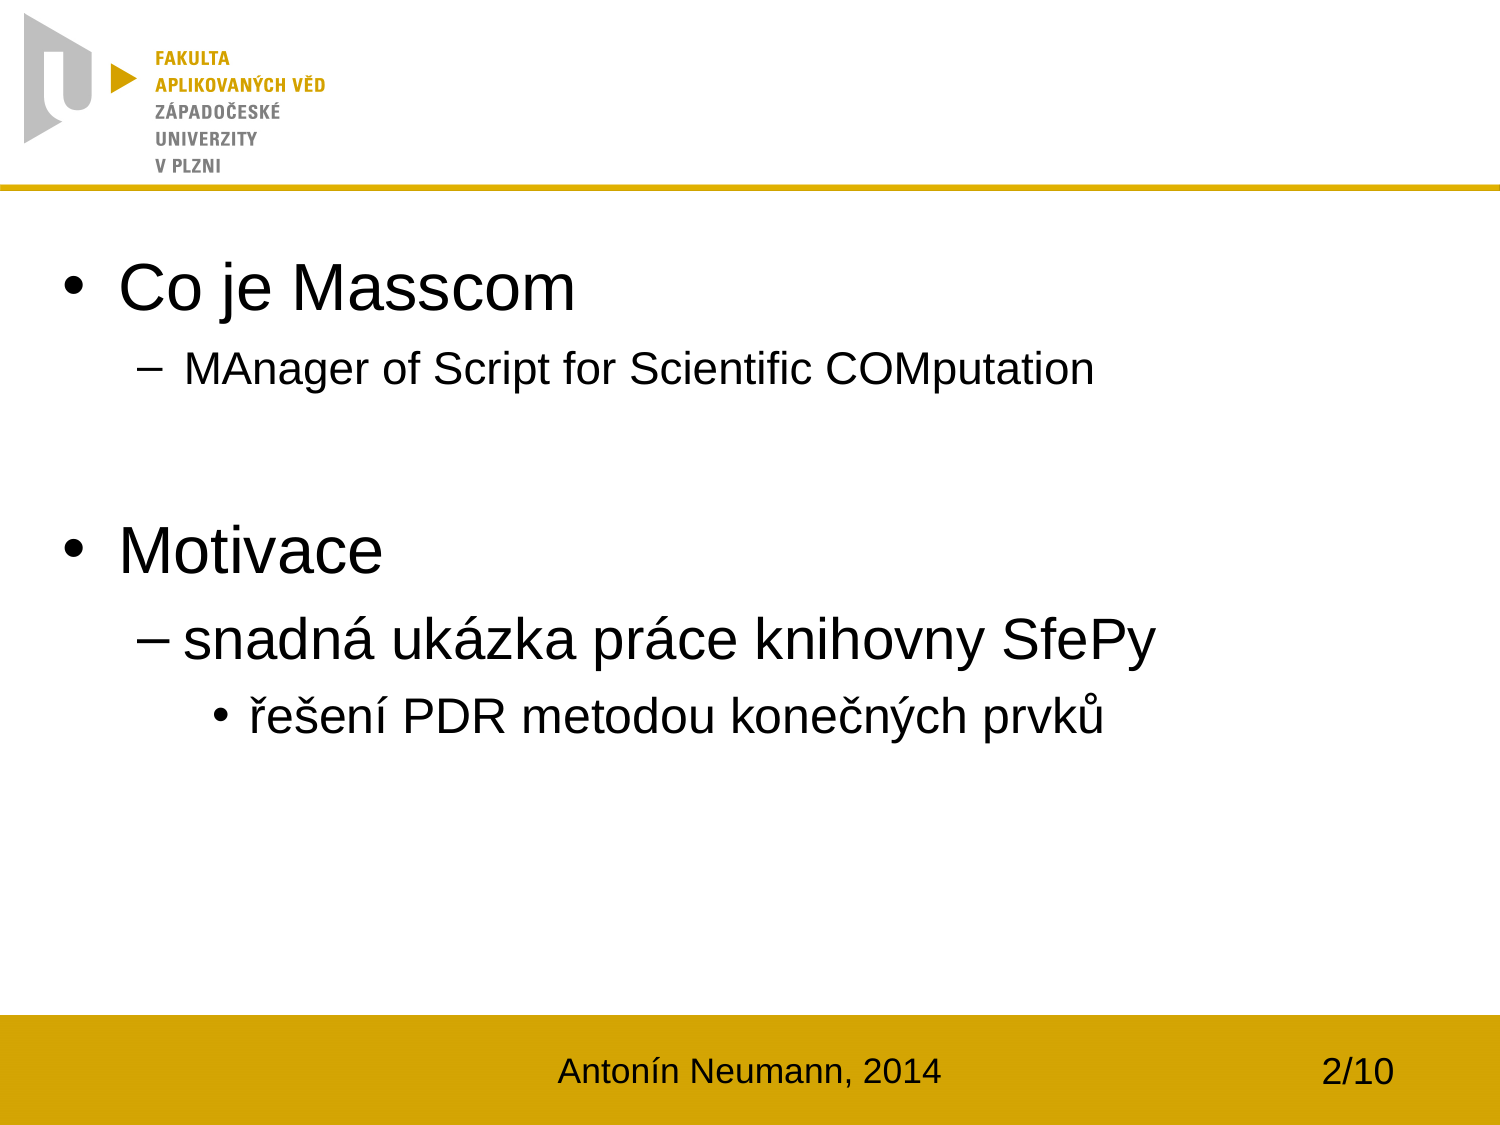

#
Co je Masscom
MAnager of Script for Scientific COMputation
Motivace
snadná ukázka práce knihovny SfePy
řešení PDR metodou konečných prvků
Antonín Neumann, 2014